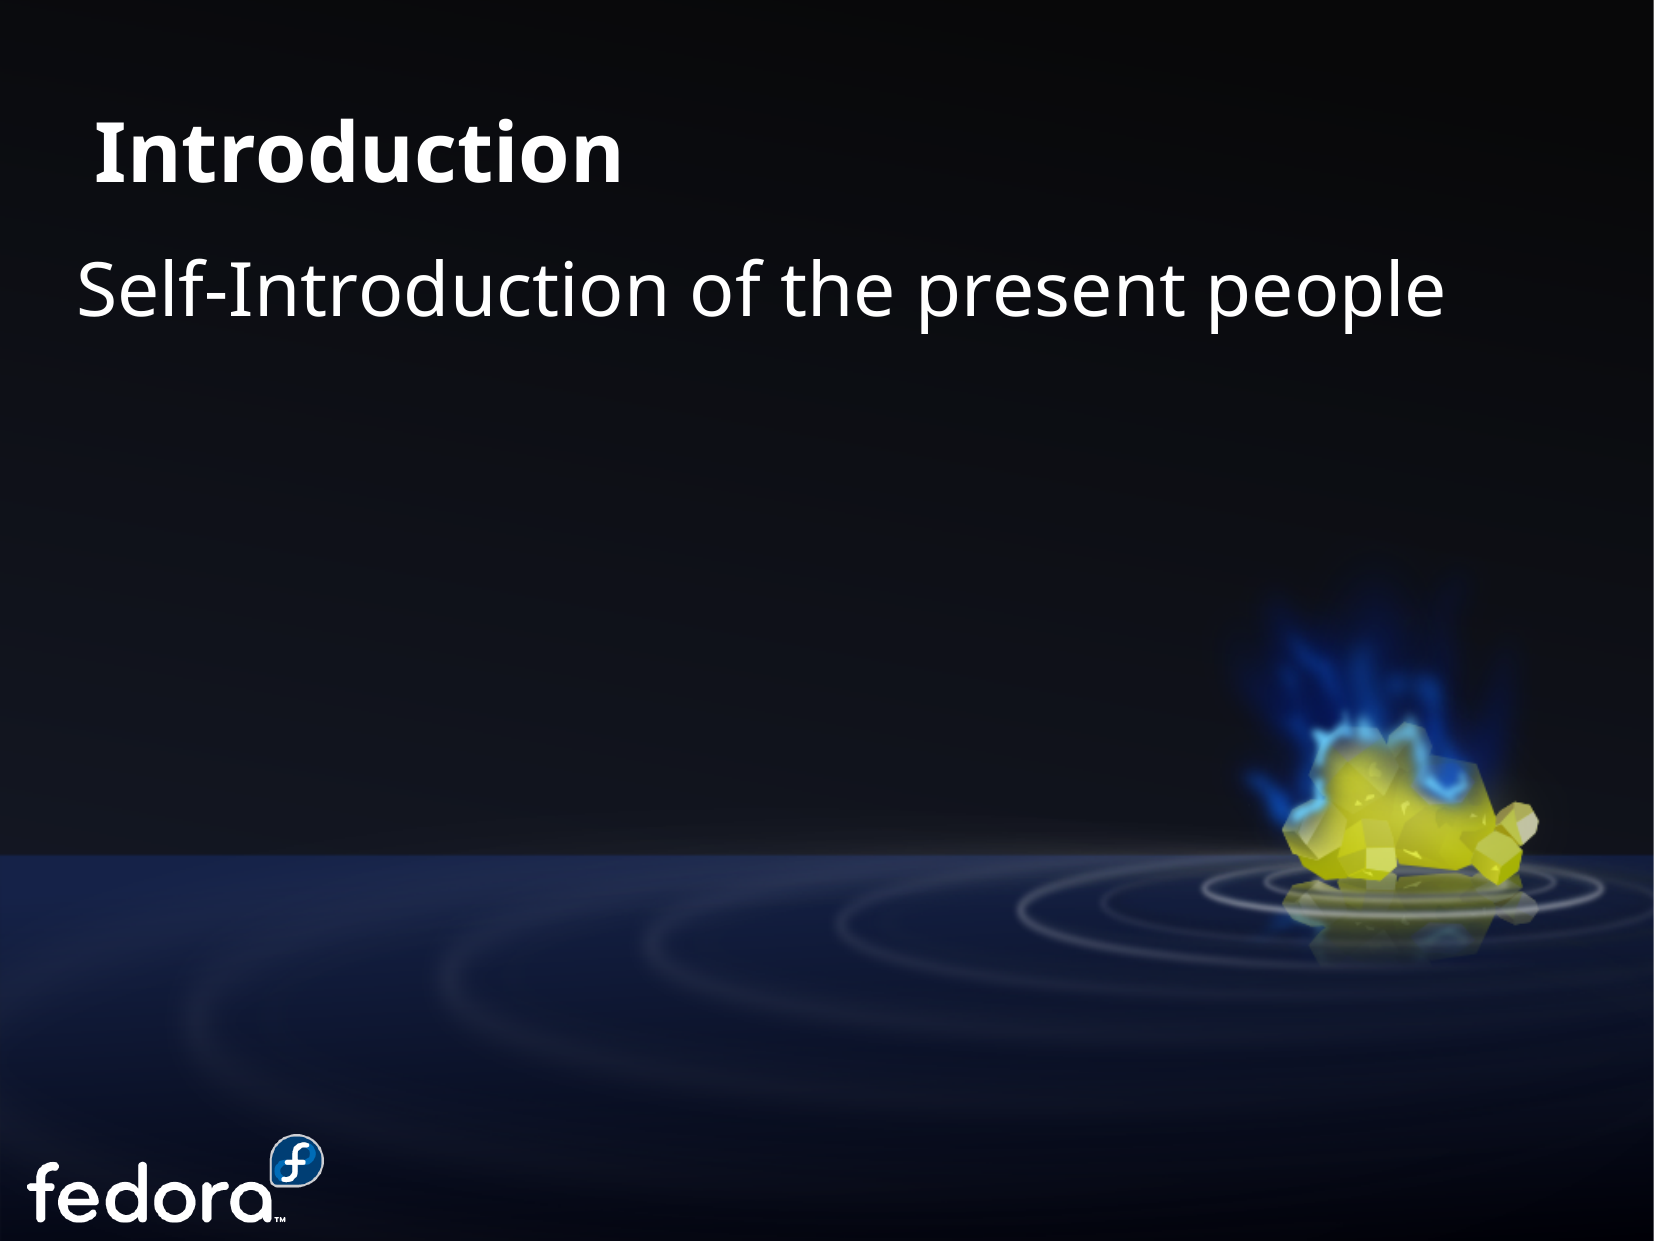

# Introduction
Self-Introduction of the present people